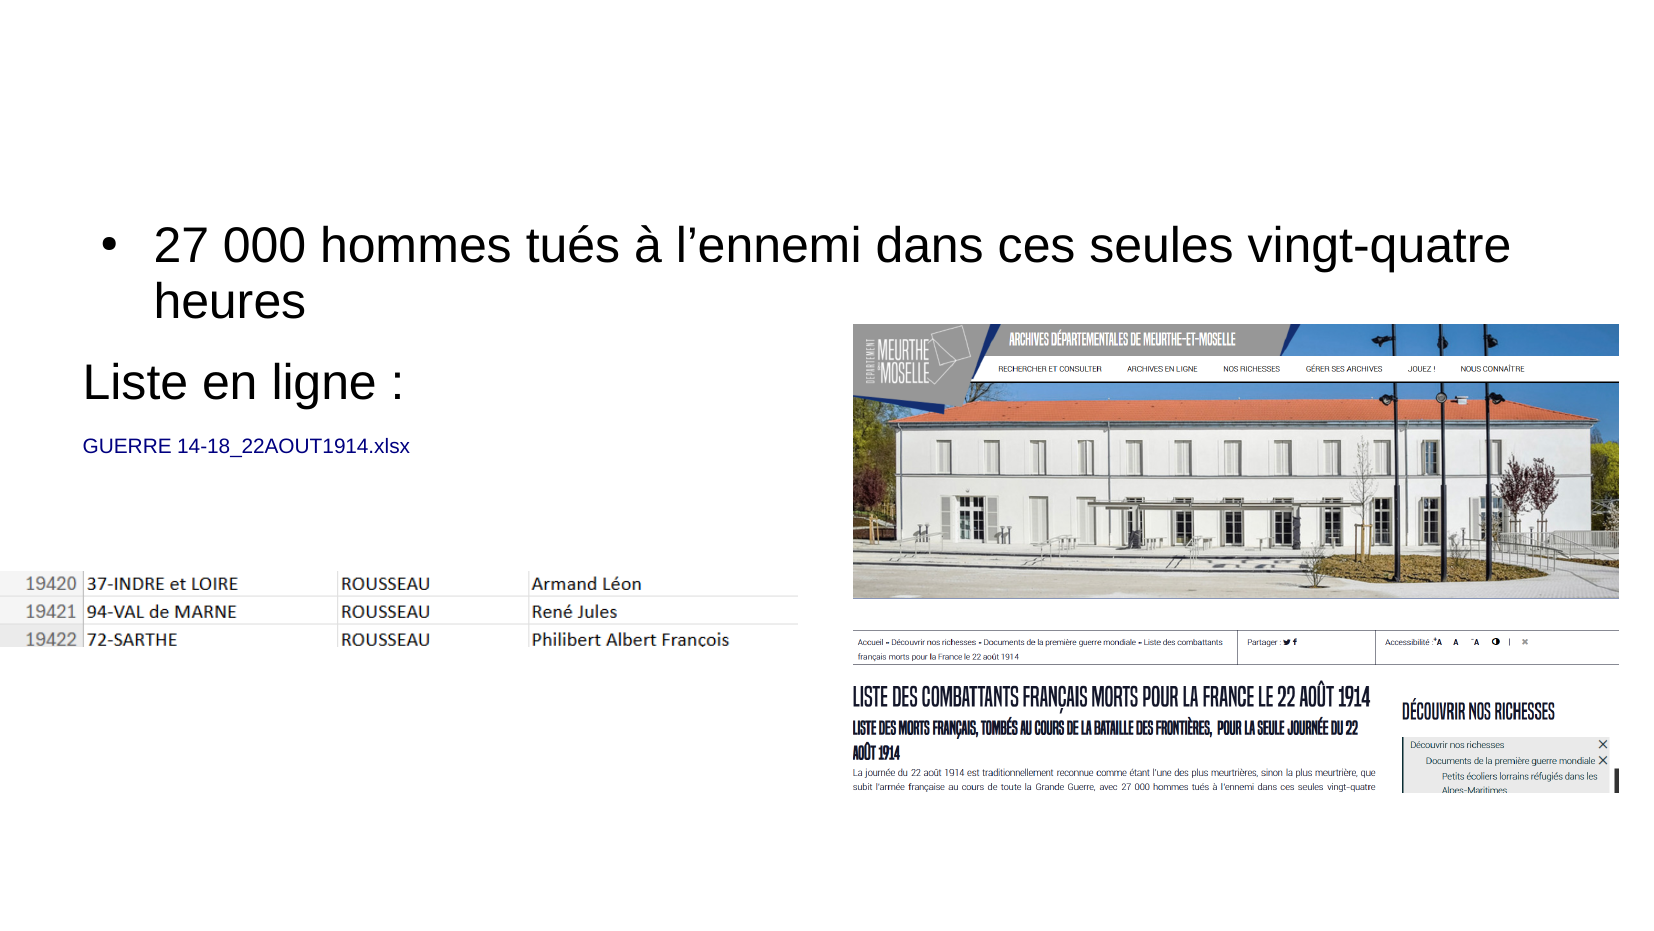

#
27 000 hommes tués à l’ennemi dans ces seules vingt-quatre heures
Liste en ligne :
GUERRE 14-18_22AOUT1914.xlsx